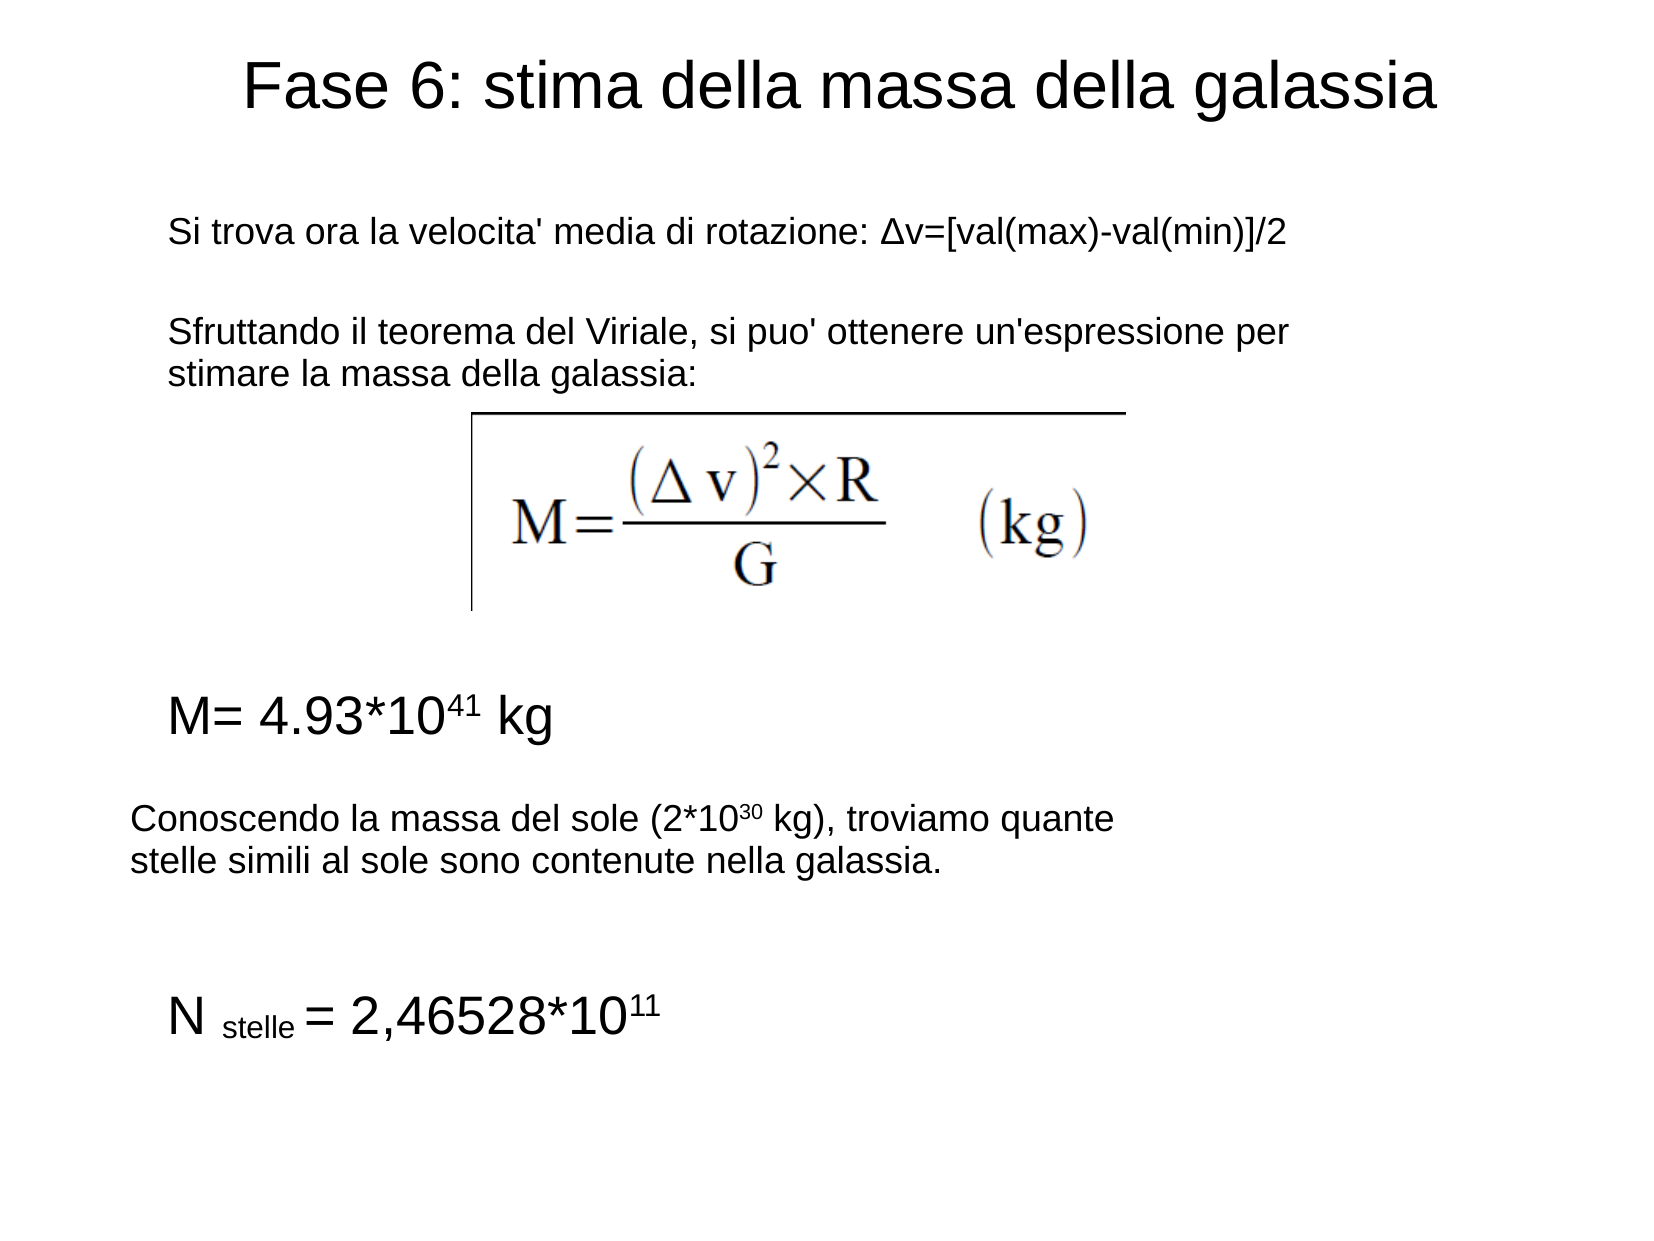

Fase 6: stima della massa della galassia
Si trova ora la velocita' media di rotazione: Δv=[val(max)-val(min)]/2
Sfruttando il teorema del Viriale, si puo' ottenere un'espressione per stimare la massa della galassia:
M= 4.93*1041 kg
Conoscendo la massa del sole (2*1030 kg), troviamo quante stelle simili al sole sono contenute nella galassia.
N stelle = 2,46528*1011